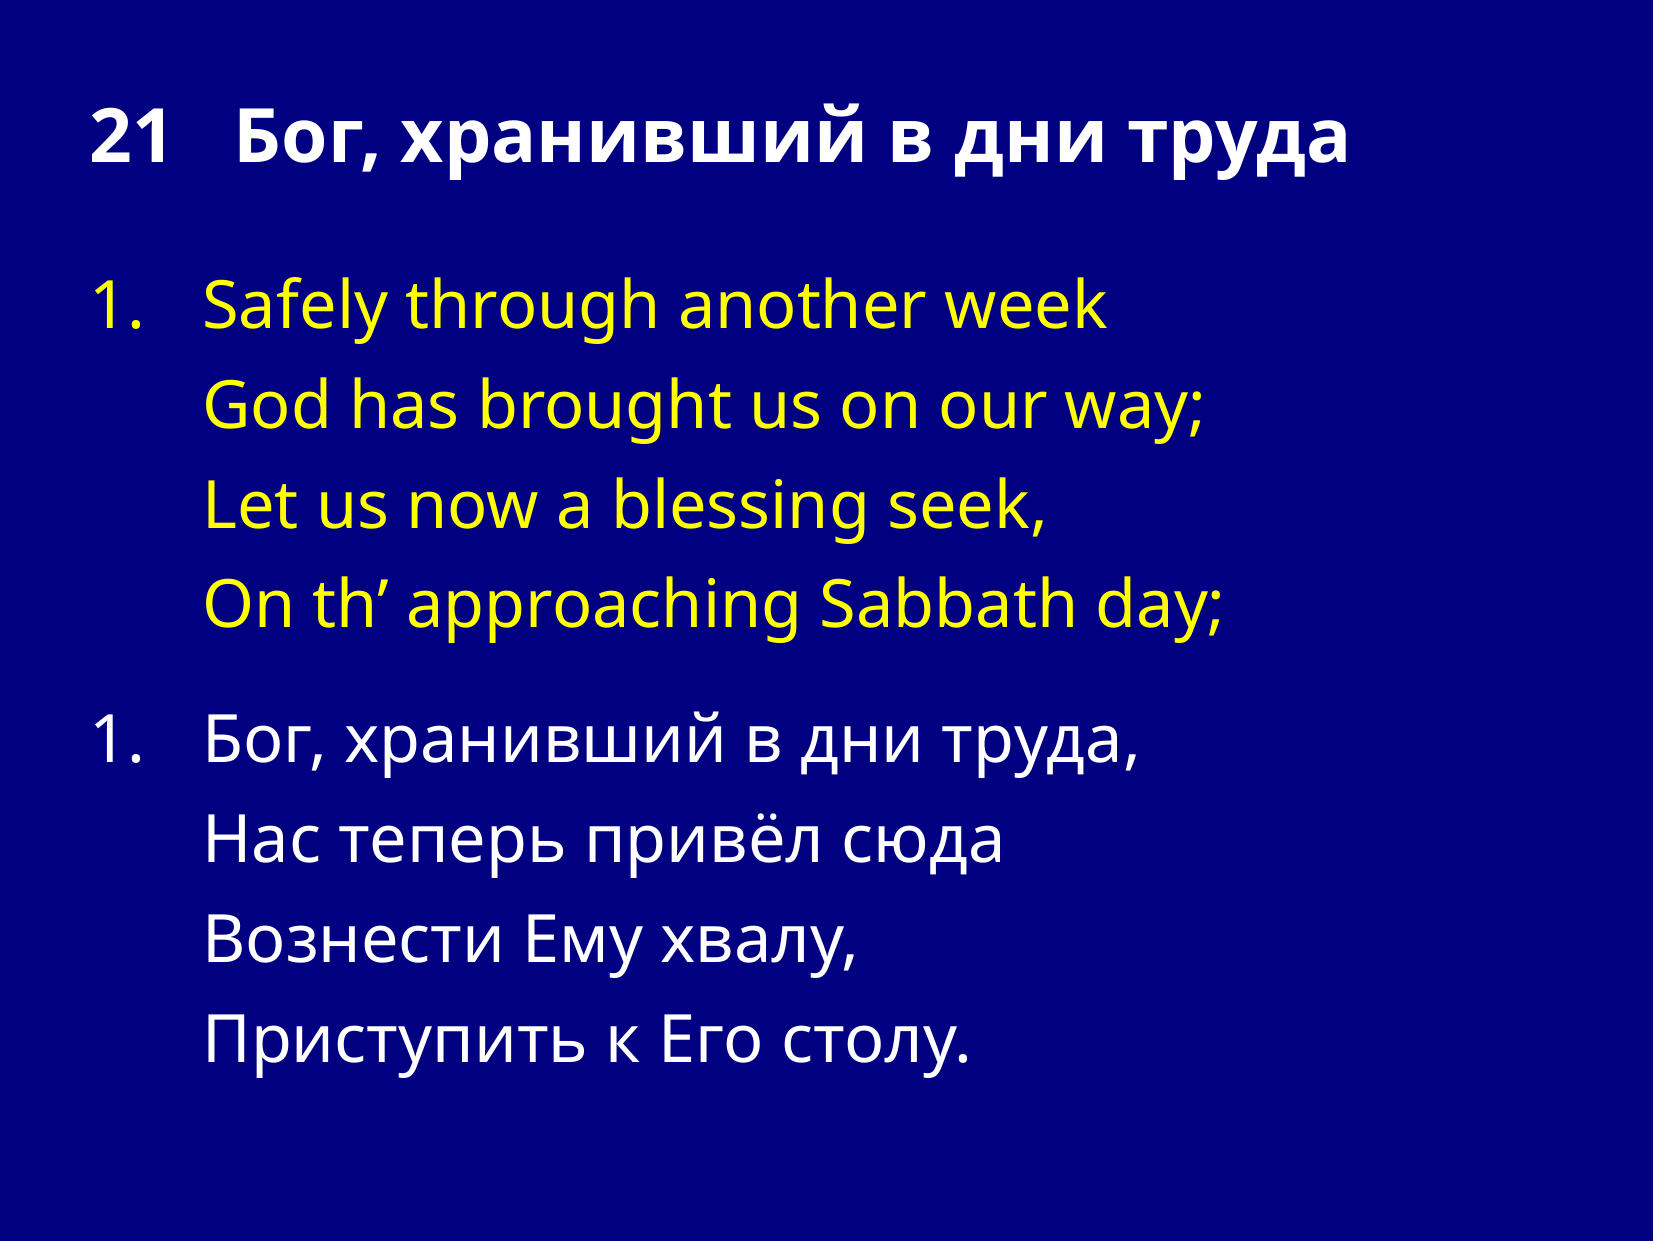

21 Бог, хранивший в дни труда
1.	Safely through another week
	God has brought us on our way;
	Let us now a blessing seek,
	On th’ approaching Sabbath day;
1.	Бог, хранивший в дни труда,
	Нас теперь привёл сюда
	Вознести Ему хвалу,
	Приступить к Его столу.